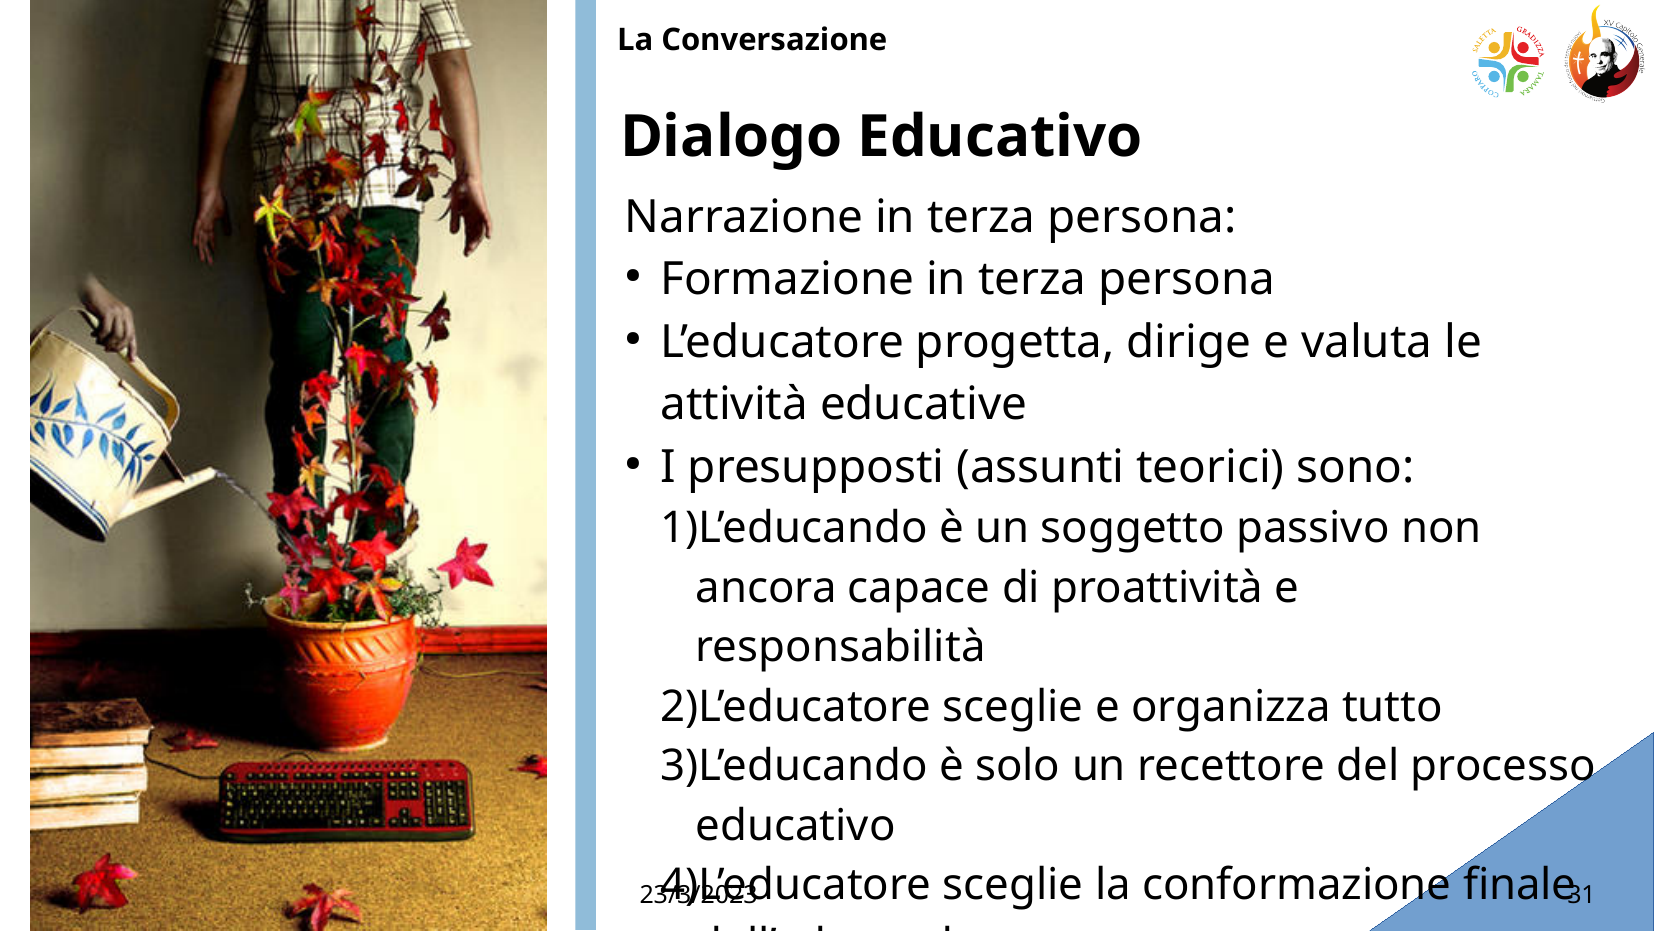

La Conversazione
Dialogo Educativo
# Narrazione in terza persona:
Formazione in terza persona
L’educatore progetta, dirige e valuta le attività educative
I presupposti (assunti teorici) sono:
L’educando è un soggetto passivo non ancora capace di proattività e responsabilità
L’educatore sceglie e organizza tutto
L’educando è solo un recettore del processo educativo
L’educatore sceglie la conformazione finale dell’educando